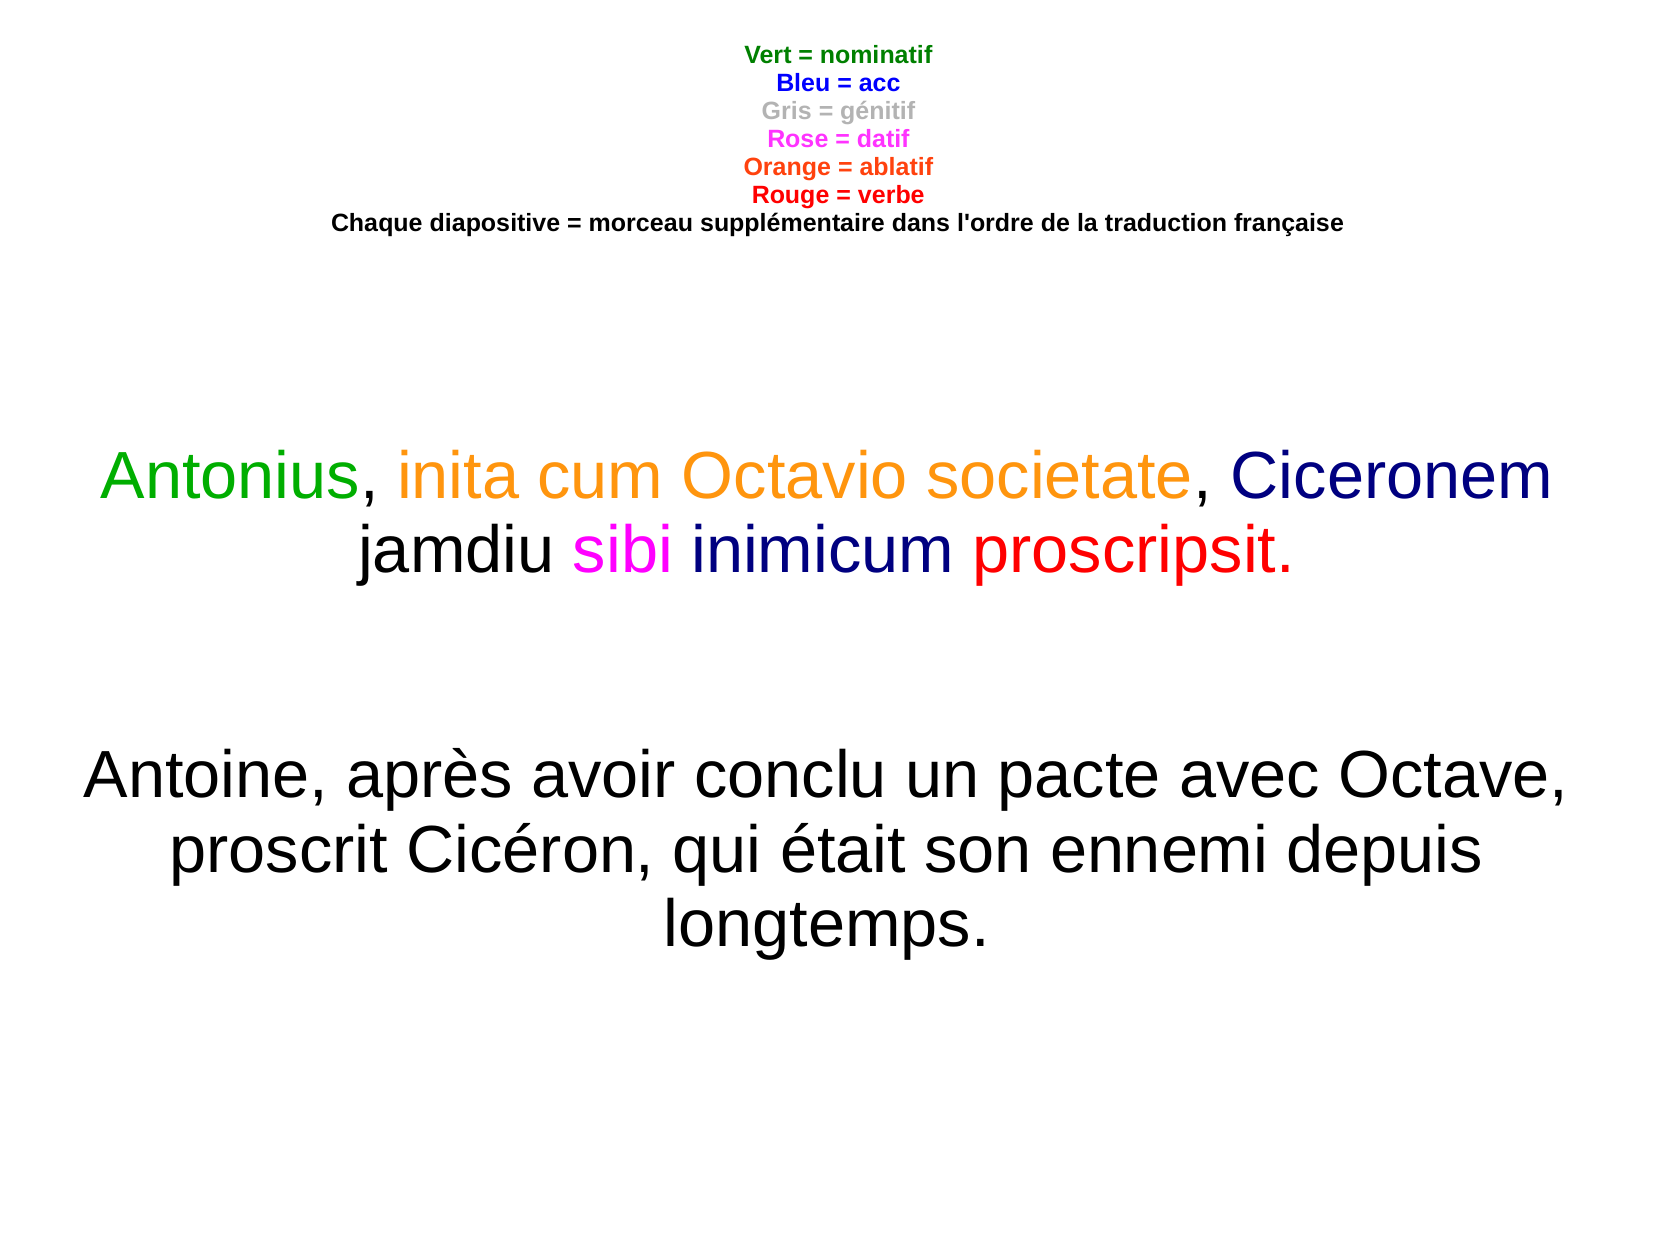

# Vert = nominatif Bleu = acc Gris = génitif Rose = datif Orange = ablatif Rouge = verbe Chaque diapositive = morceau supplémentaire dans l'ordre de la traduction française
Antonius, inita cum Octavio societate, Ciceronem jamdiu sibi inimicum proscripsit.
Antoine, après avoir conclu un pacte avec Octave, proscrit Cicéron, qui était son ennemi depuis longtemps.